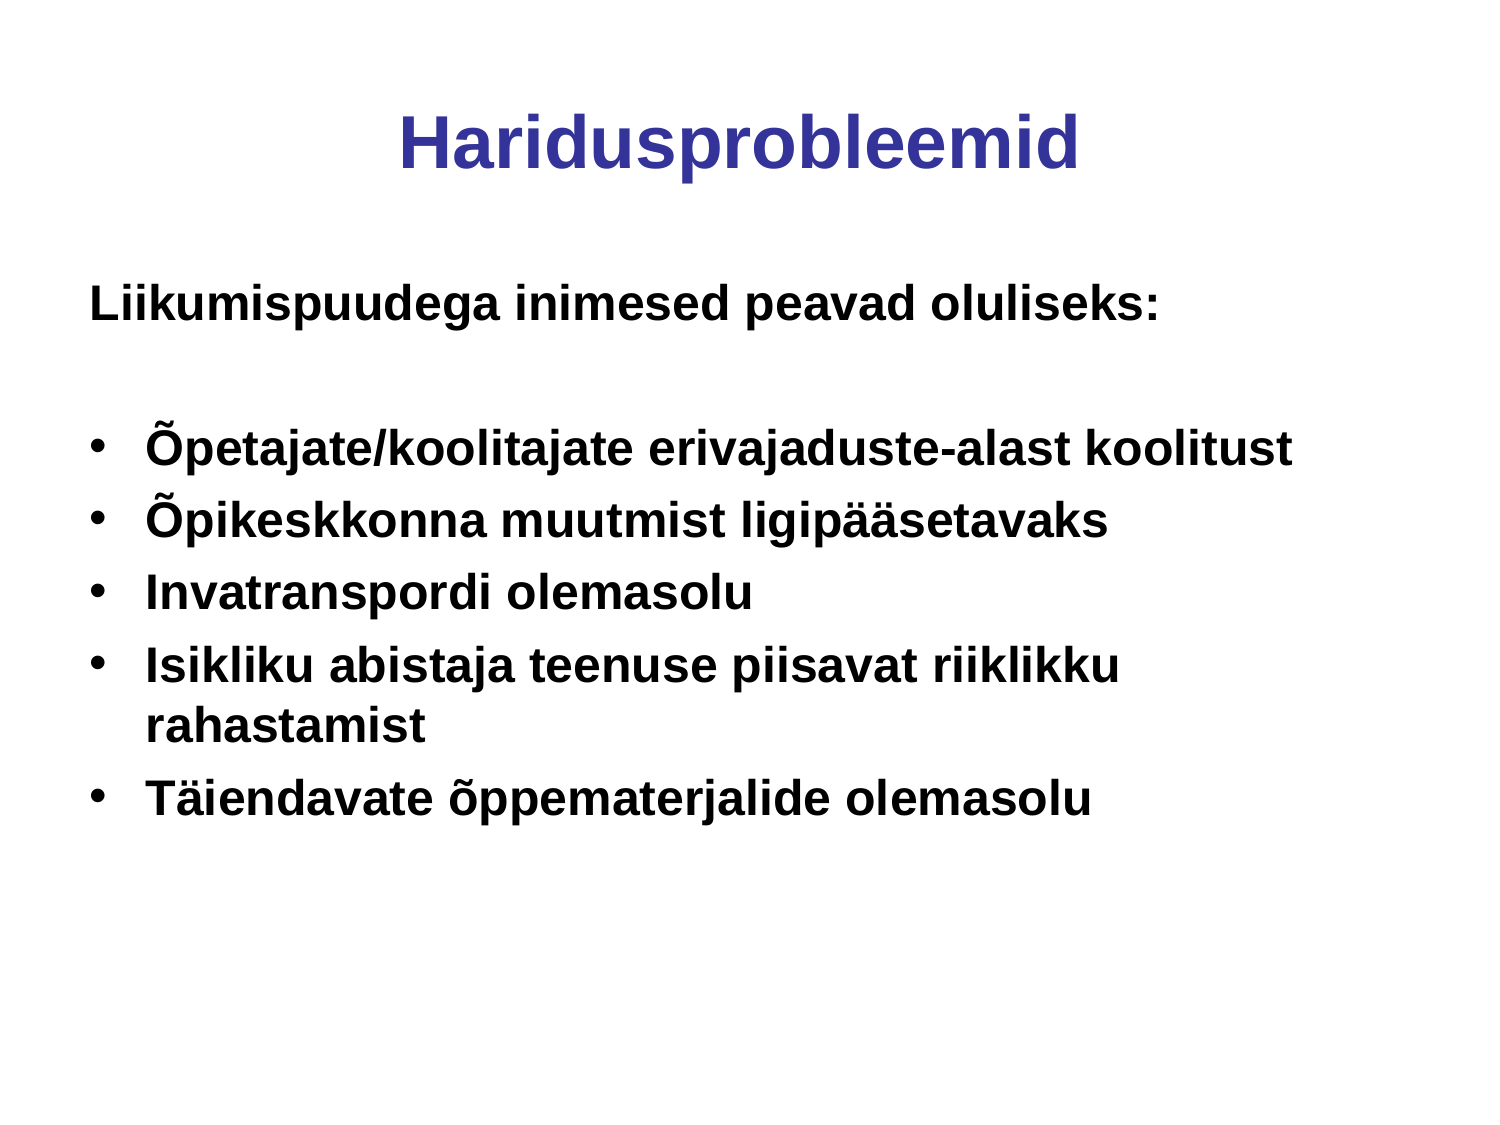

# Haridusprobleemid
Liikumispuudega inimesed peavad oluliseks:
Õpetajate/koolitajate erivajaduste-alast koolitust
Õpikeskkonna muutmist ligipääsetavaks
Invatranspordi olemasolu
Isikliku abistaja teenuse piisavat riiklikku rahastamist
Täiendavate õppematerjalide olemasolu